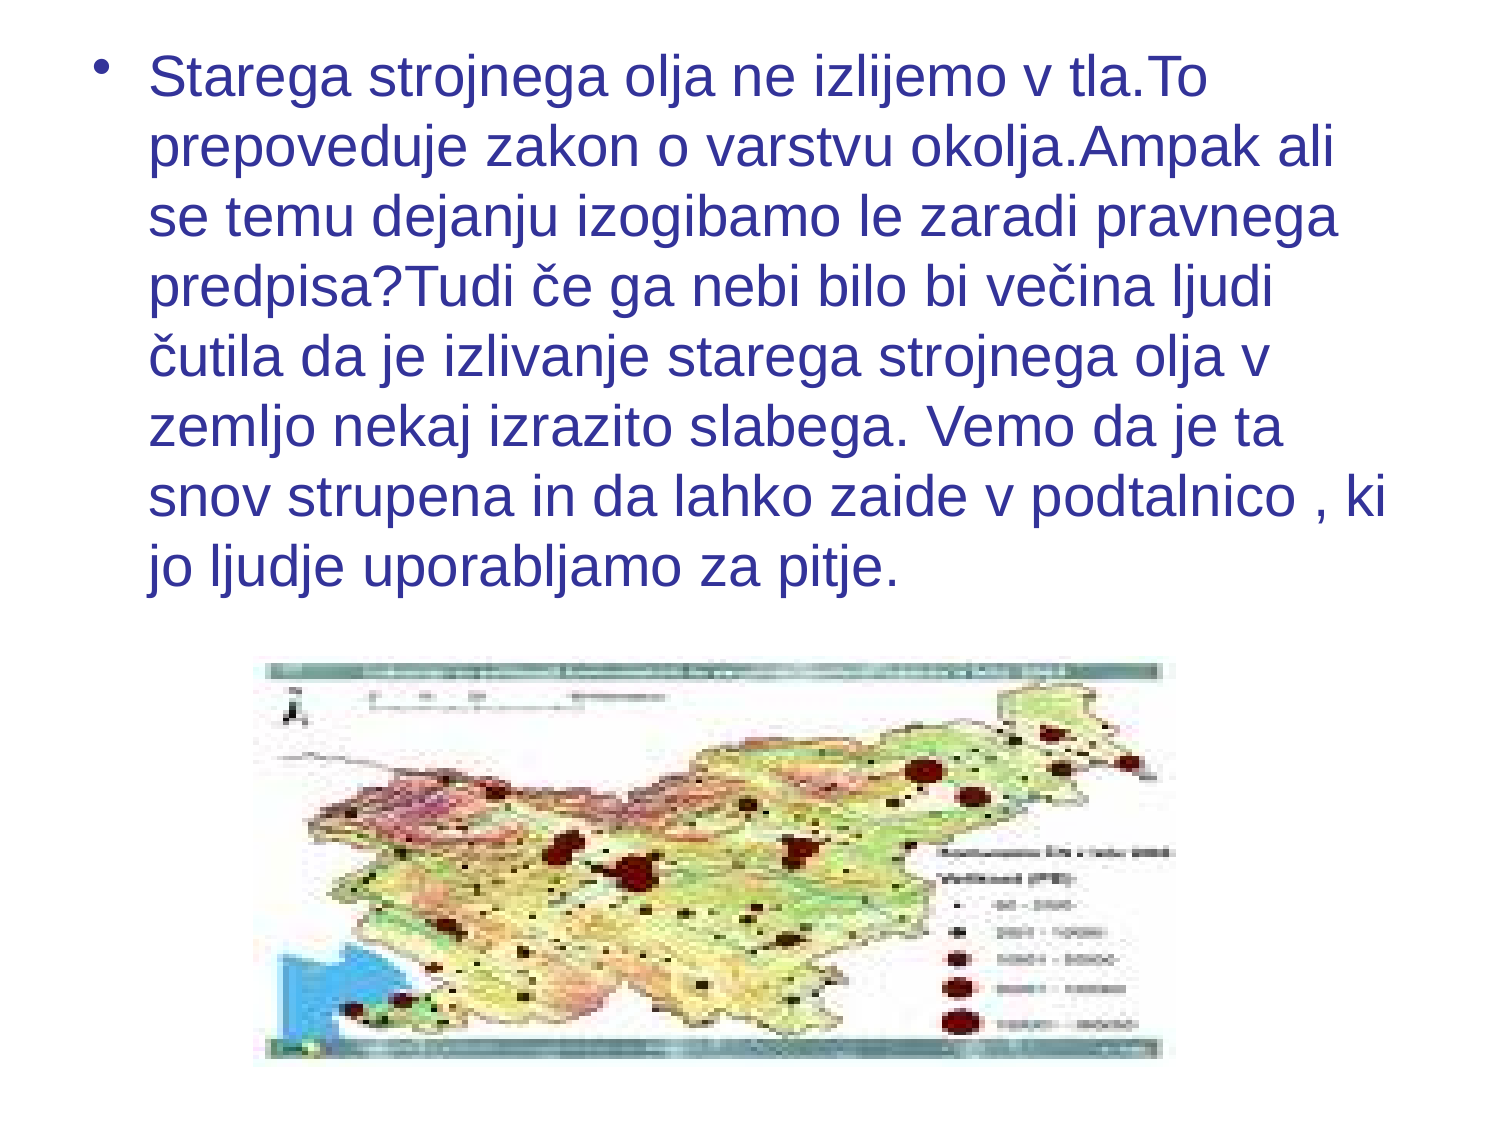

# Starega strojnega olja ne izlijemo v tla.To prepoveduje zakon o varstvu okolja.Ampak ali se temu dejanju izogibamo le zaradi pravnega predpisa?Tudi če ga nebi bilo bi večina ljudi čutila da je izlivanje starega strojnega olja v zemljo nekaj izrazito slabega. Vemo da je ta snov strupena in da lahko zaide v podtalnico , ki jo ljudje uporabljamo za pitje.